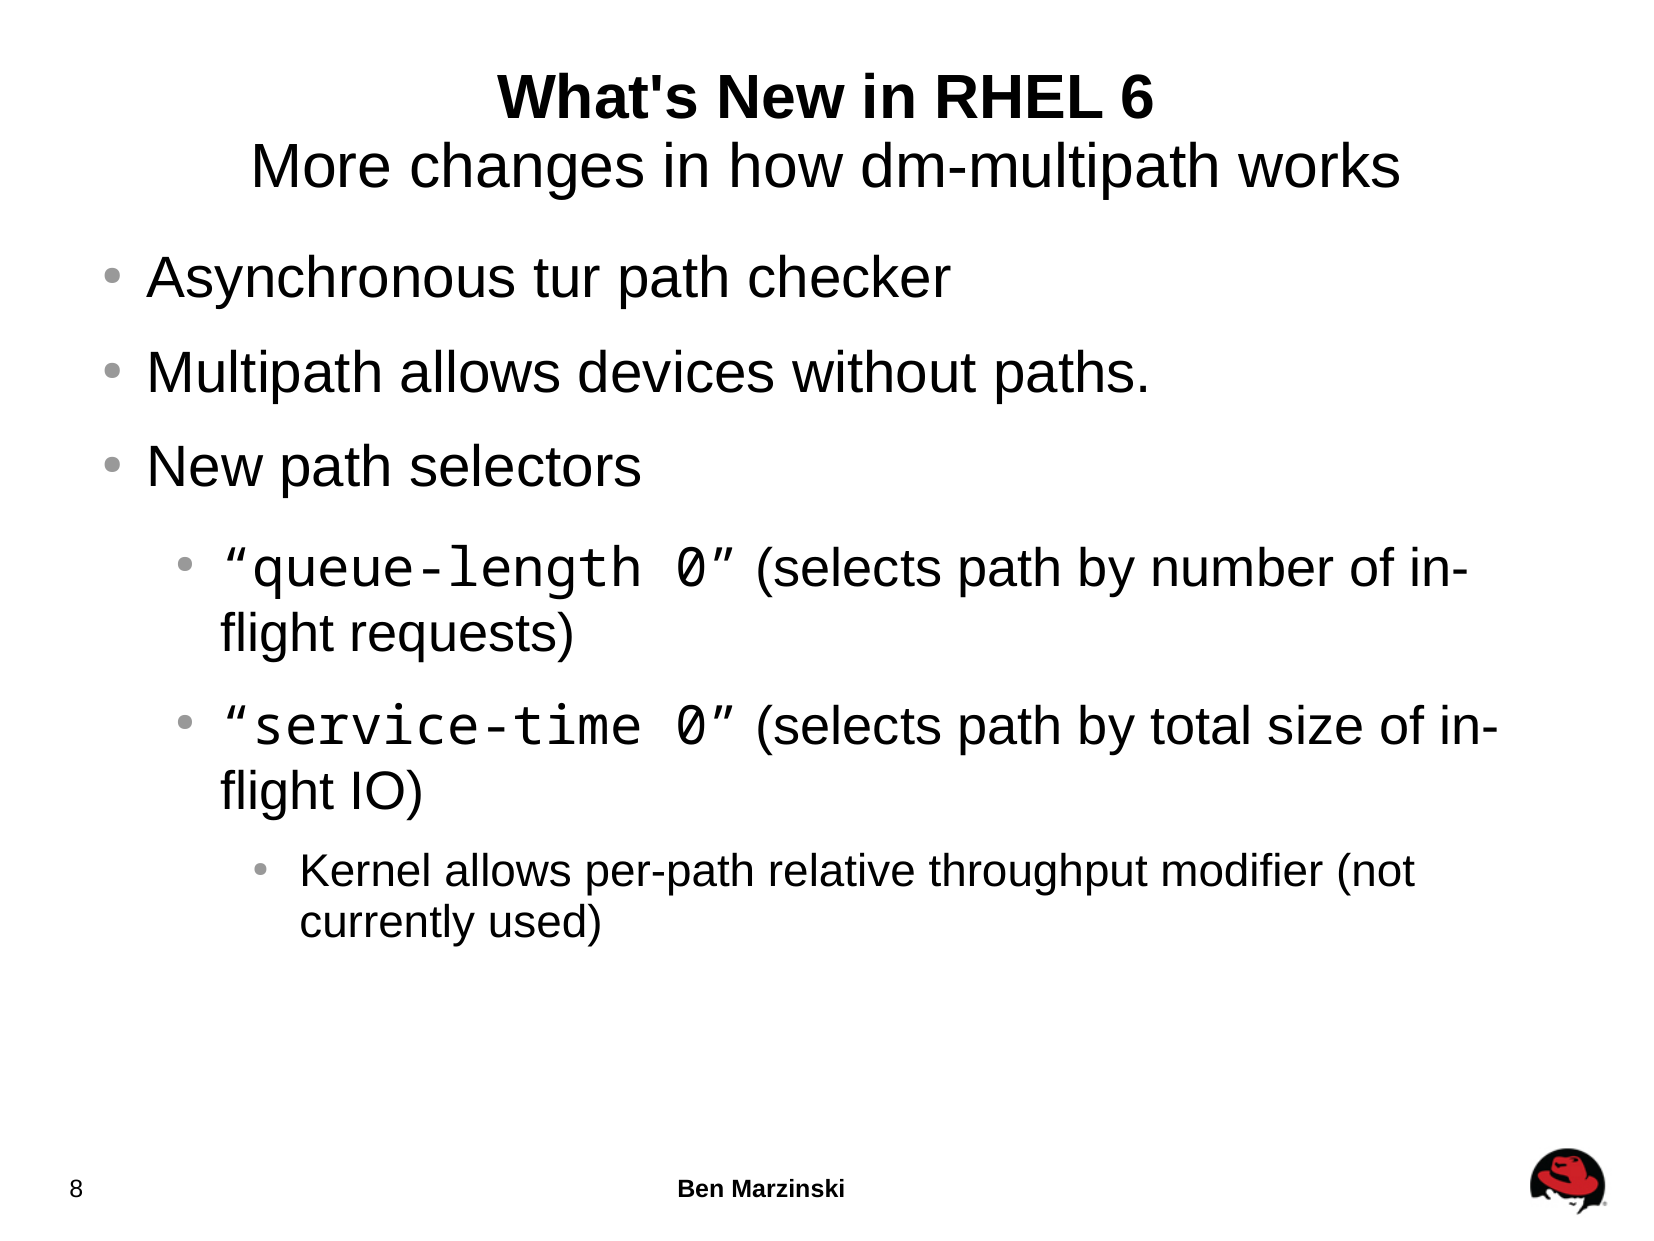

# What's New in RHEL 6 More changes in how dm-multipath works
Asynchronous tur path checker
Multipath allows devices without paths.
New path selectors
“queue-length 0” (selects path by number of in-flight requests)
“service-time 0” (selects path by total size of in-flight IO)
Kernel allows per-path relative throughput modifier (not currently used)